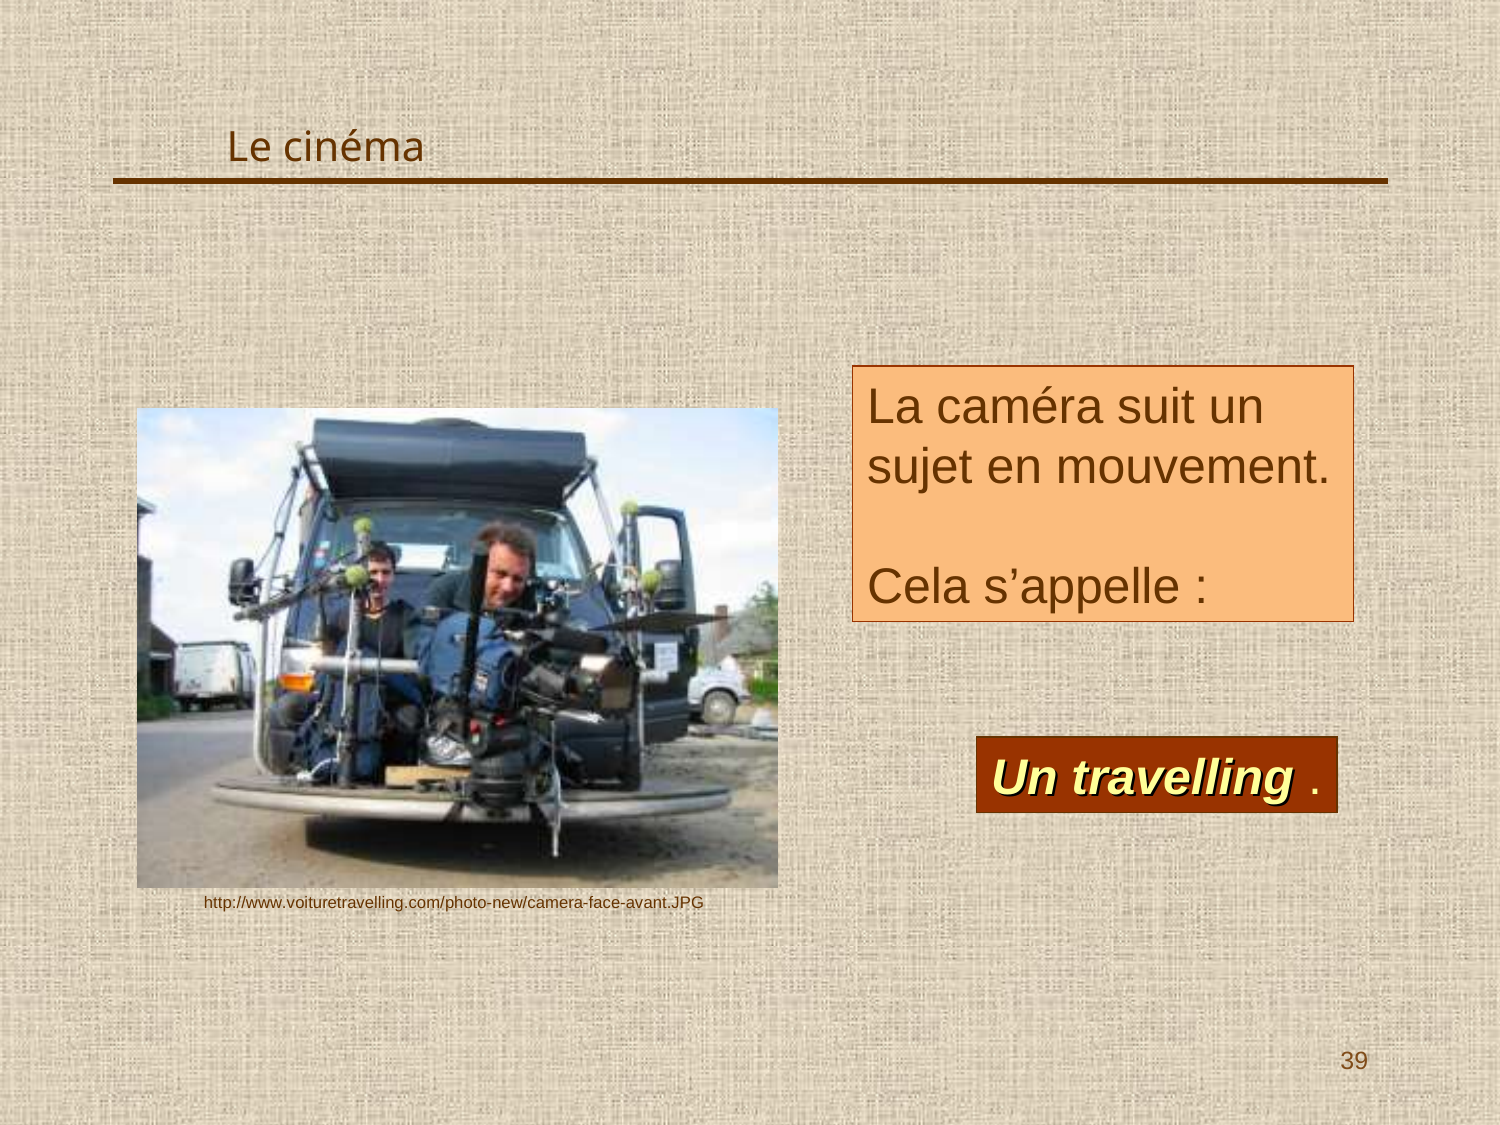

Le cinéma
La caméra suit un sujet en mouvement.
Cela s’appelle :
Un travelling .
http://www.voituretravelling.com/photo-new/camera-face-avant.JPG
39